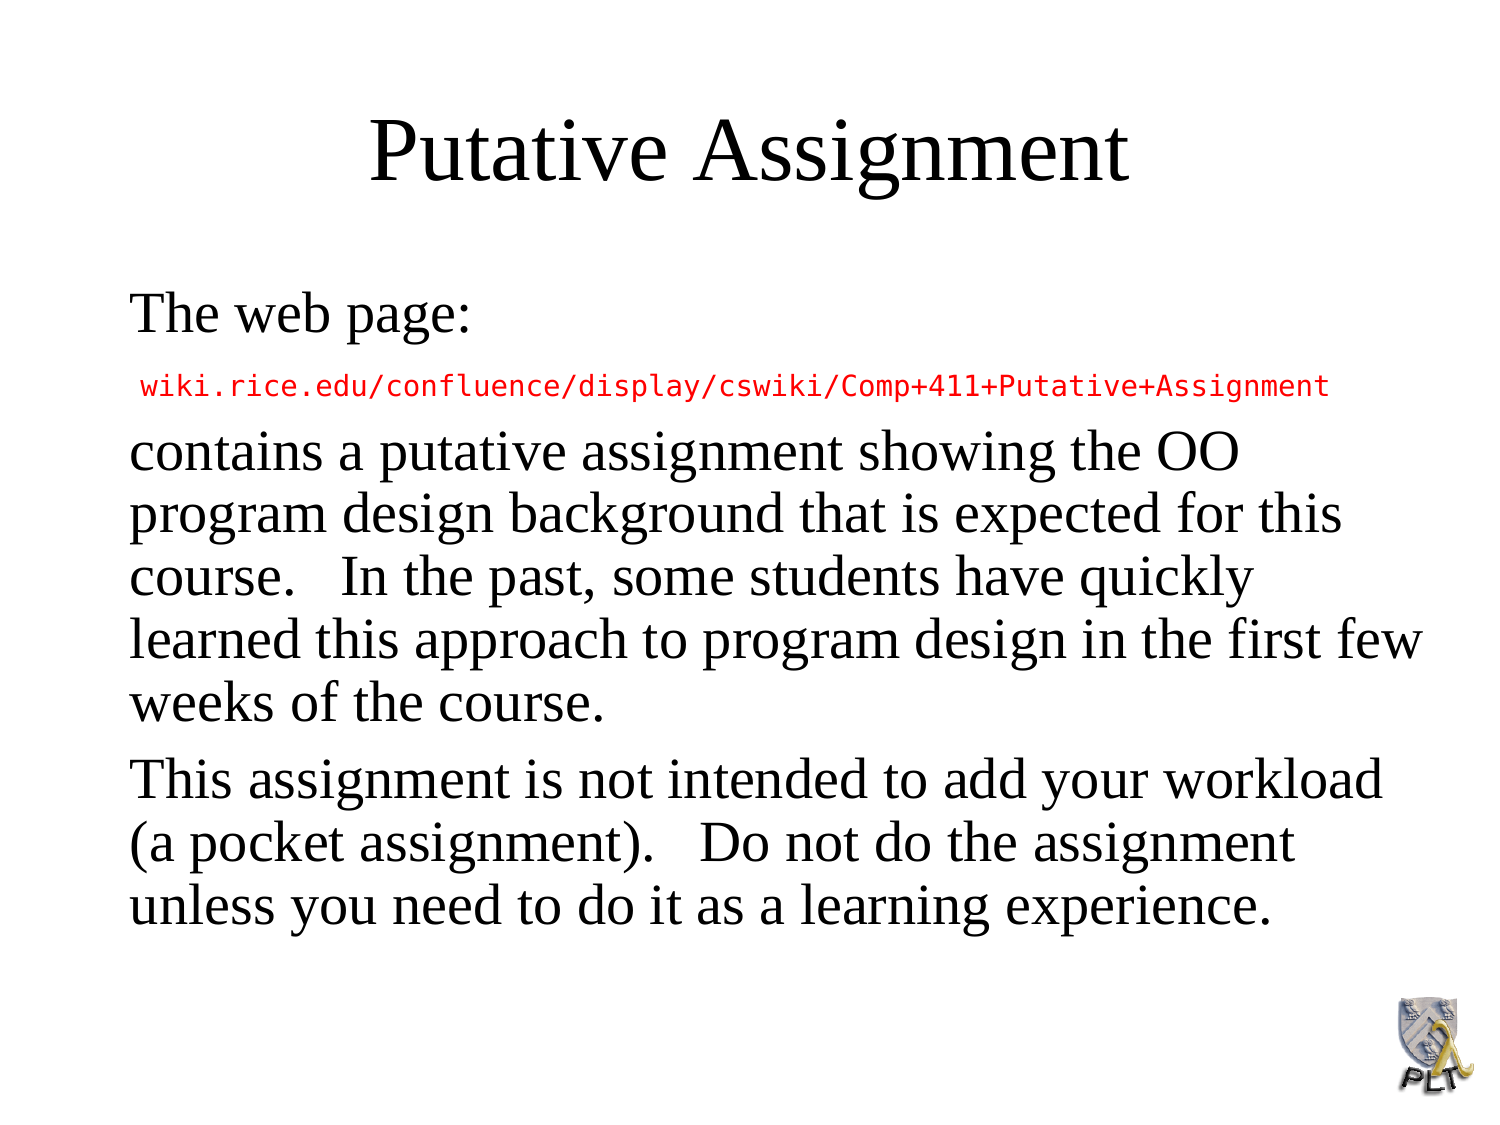

# Putative Assignment
The web page:
 wiki.rice.edu/confluence/display/cswiki/Comp+411+Putative+Assignment
contains a putative assignment showing the OO program design background that is expected for this course. In the past, some students have quickly learned this approach to program design in the first few weeks of the course.
This assignment is not intended to add your workload (a pocket assignment). Do not do the assignment unless you need to do it as a learning experience.